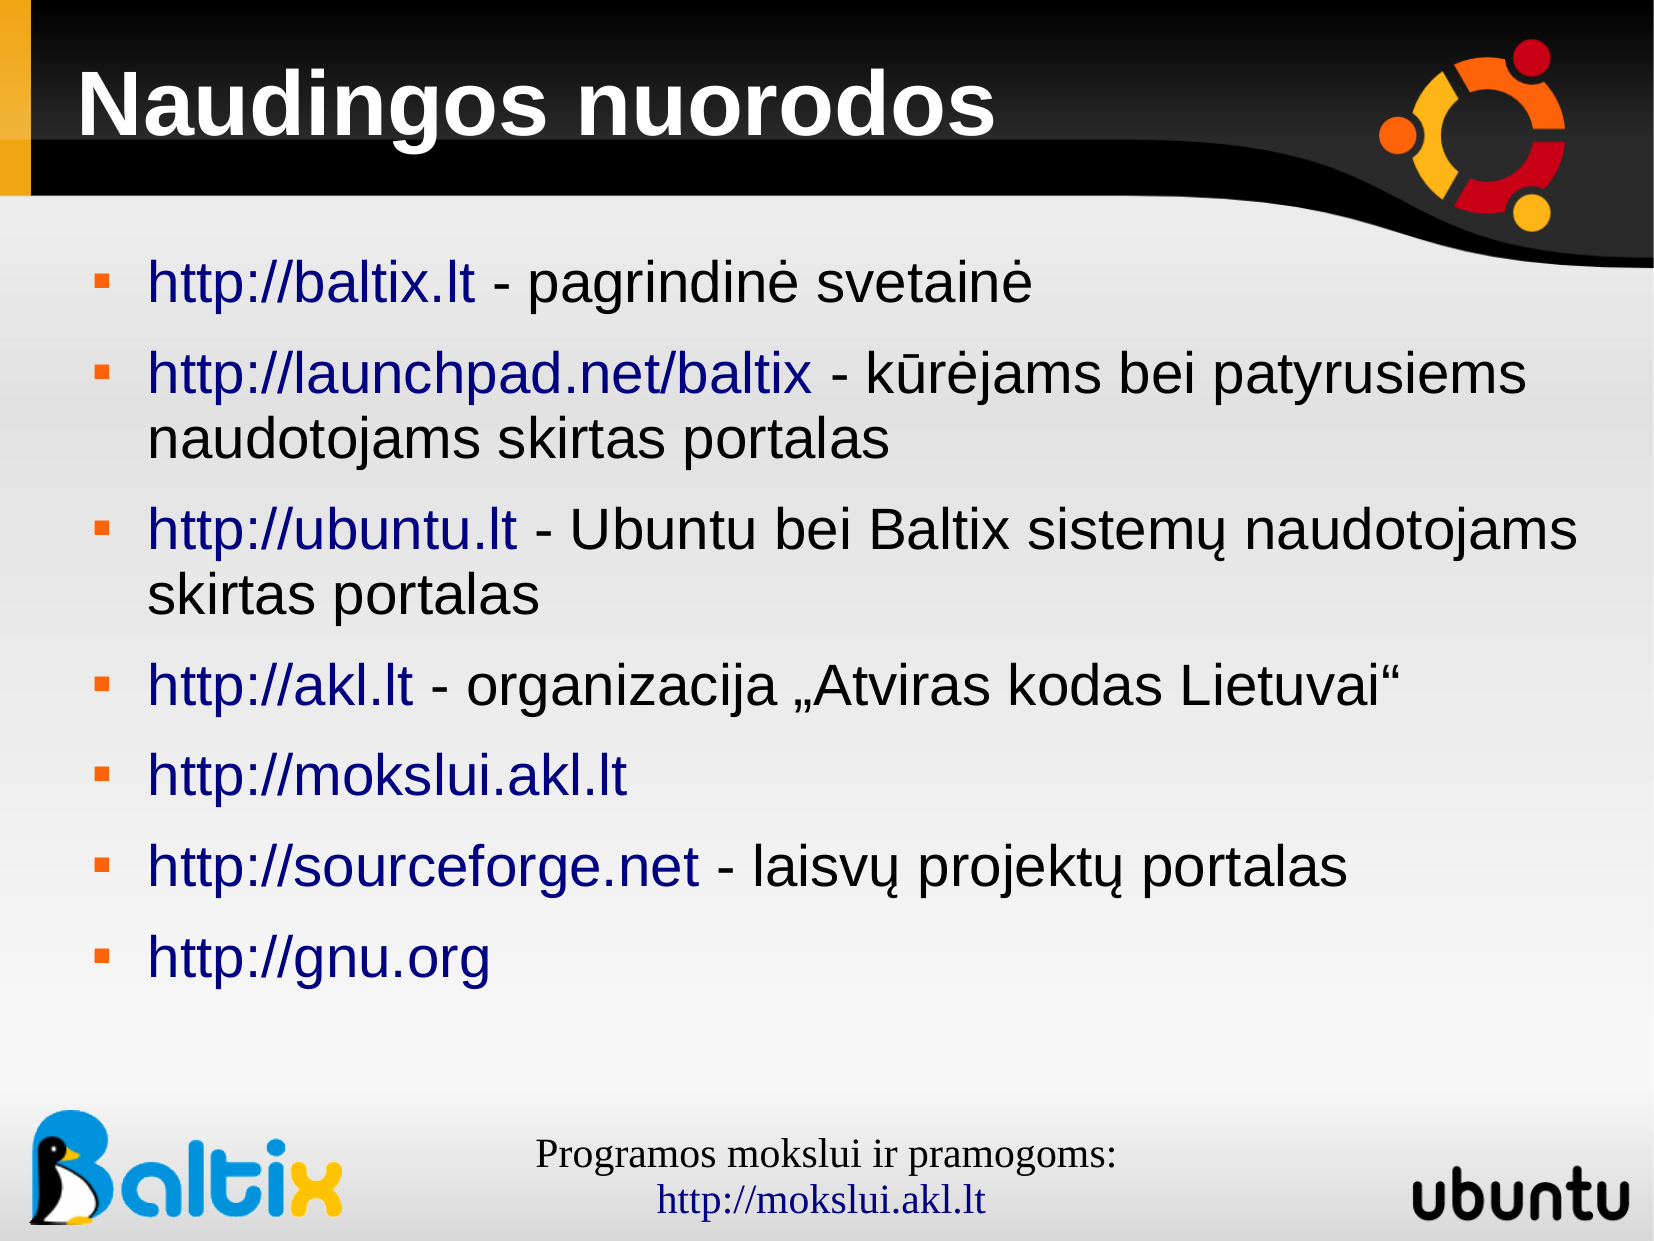

# Naudingos nuorodos
http://baltix.lt - pagrindinė svetainė
http://launchpad.net/baltix - kūrėjams bei patyrusiems naudotojams skirtas portalas
http://ubuntu.lt - Ubuntu bei Baltix sistemų naudotojams skirtas portalas
http://akl.lt - organizacija „Atviras kodas Lietuvai“
http://mokslui.akl.lt
http://sourceforge.net - laisvų projektų portalas
http://gnu.org